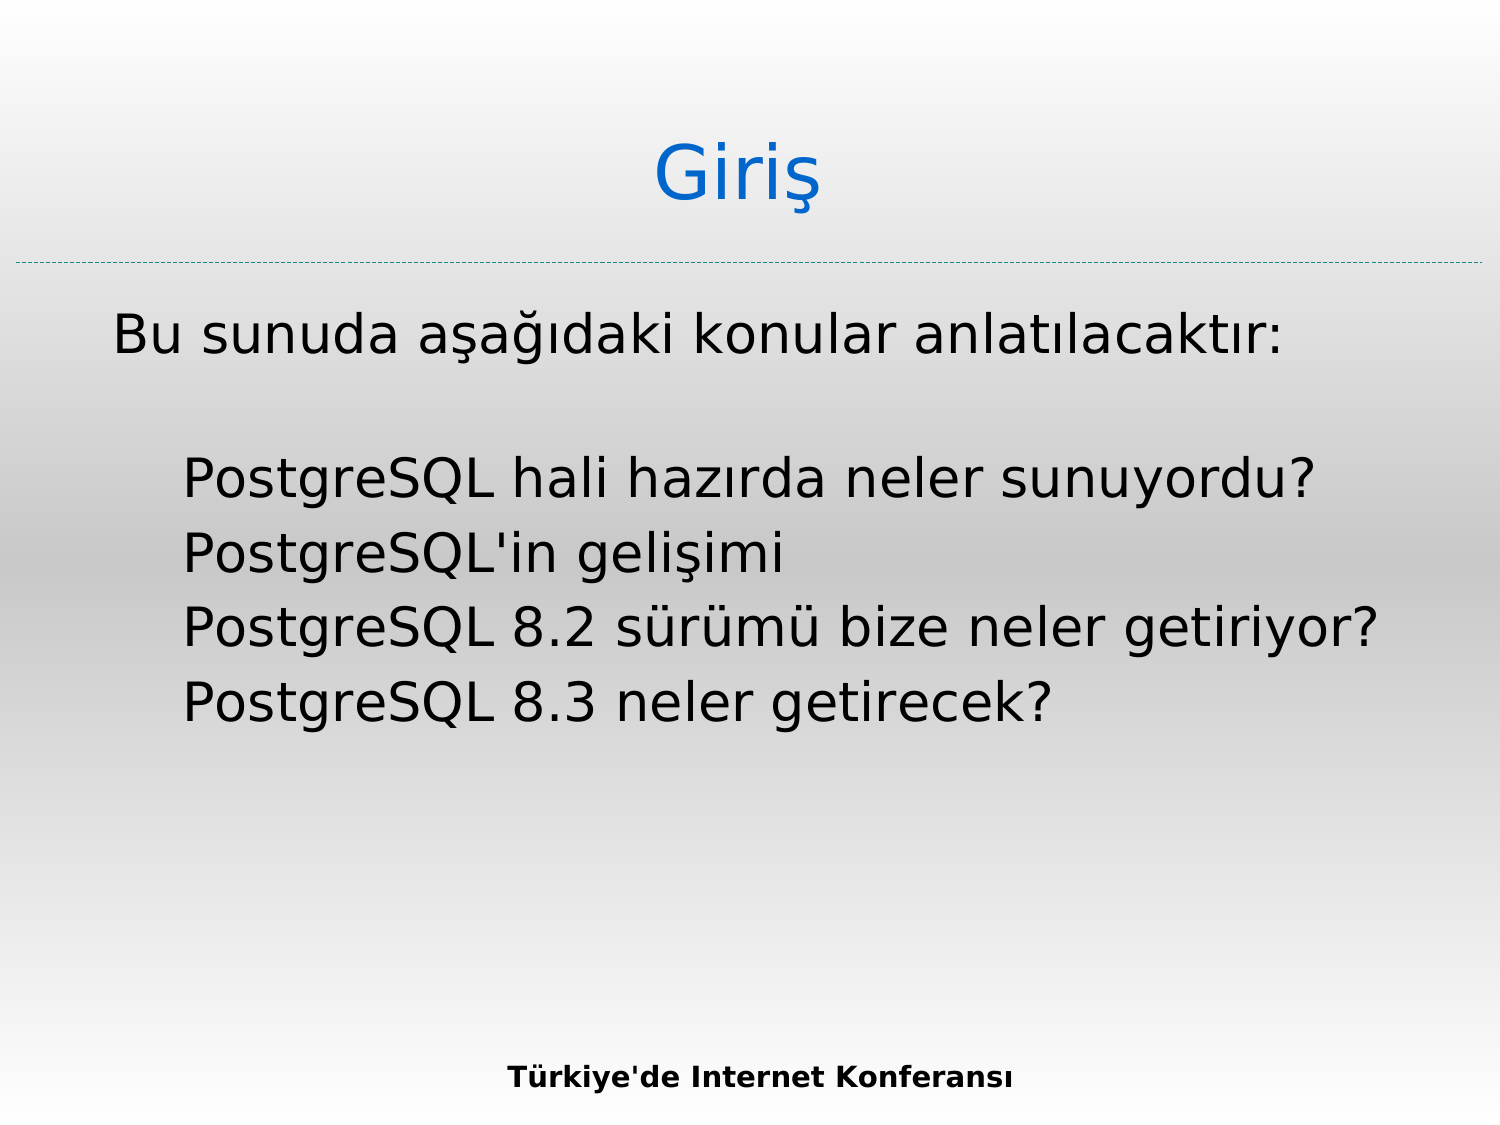

# Giriş
Bu sunuda aşağıdaki konular anlatılacaktır:
 PostgreSQL hali hazırda neler sunuyordu?
 PostgreSQL'in gelişimi
 PostgreSQL 8.2 sürümü bize neler getiriyor?
 PostgreSQL 8.3 neler getirecek?